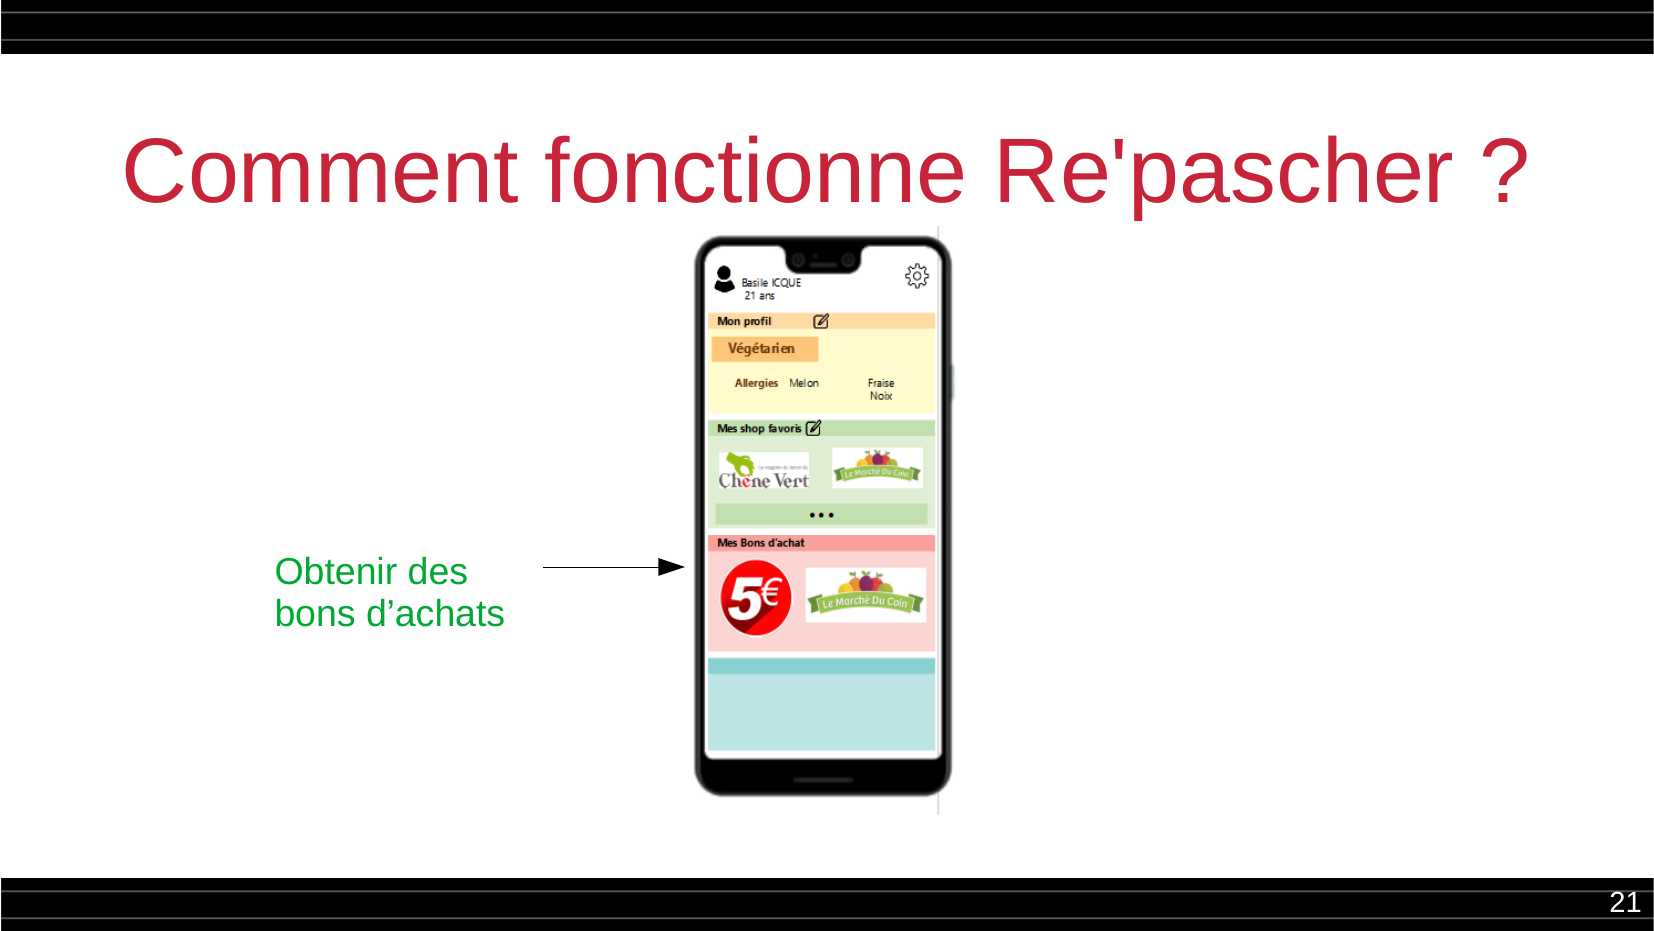

# Comment fonctionne Re'pascher ?
Obtenir des bons d’achats